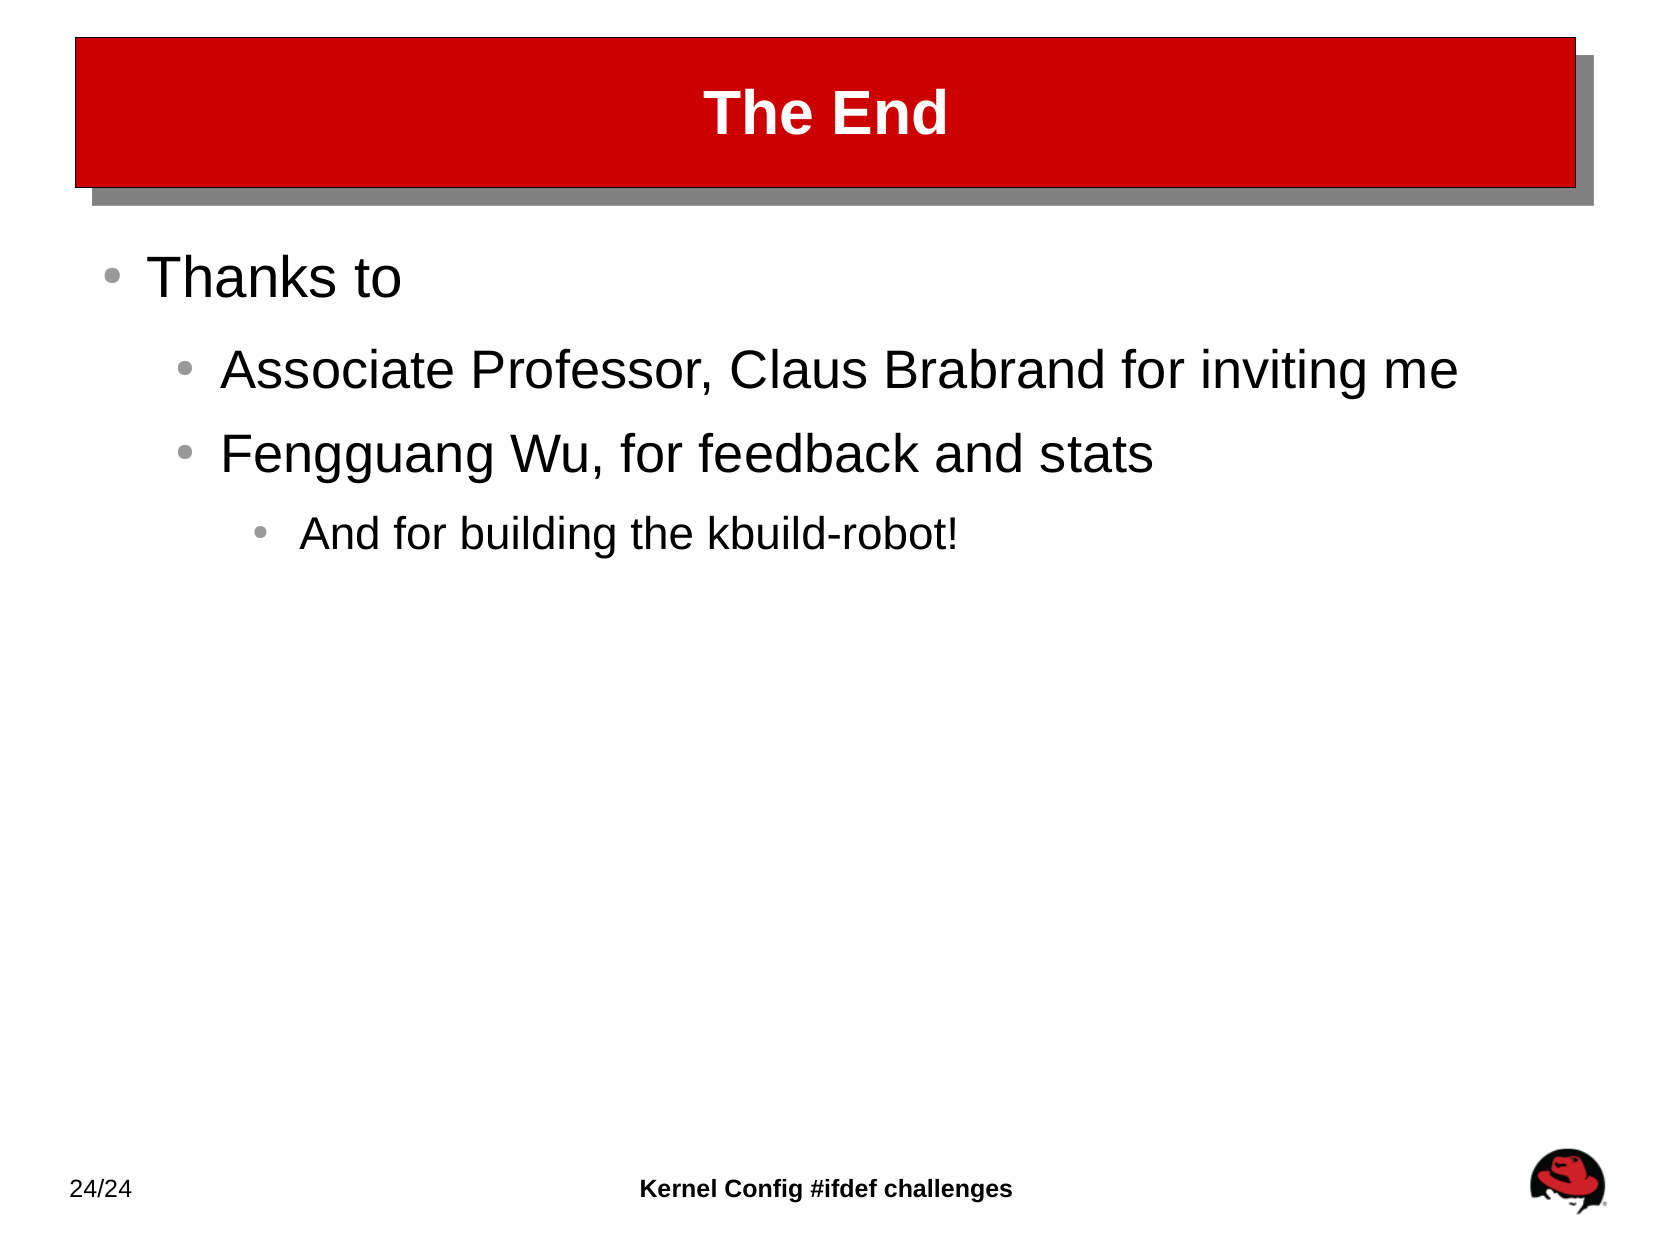

# The End
Thanks to
Associate Professor, Claus Brabrand for inviting me
Fengguang Wu, for feedback and stats
And for building the kbuild-robot!